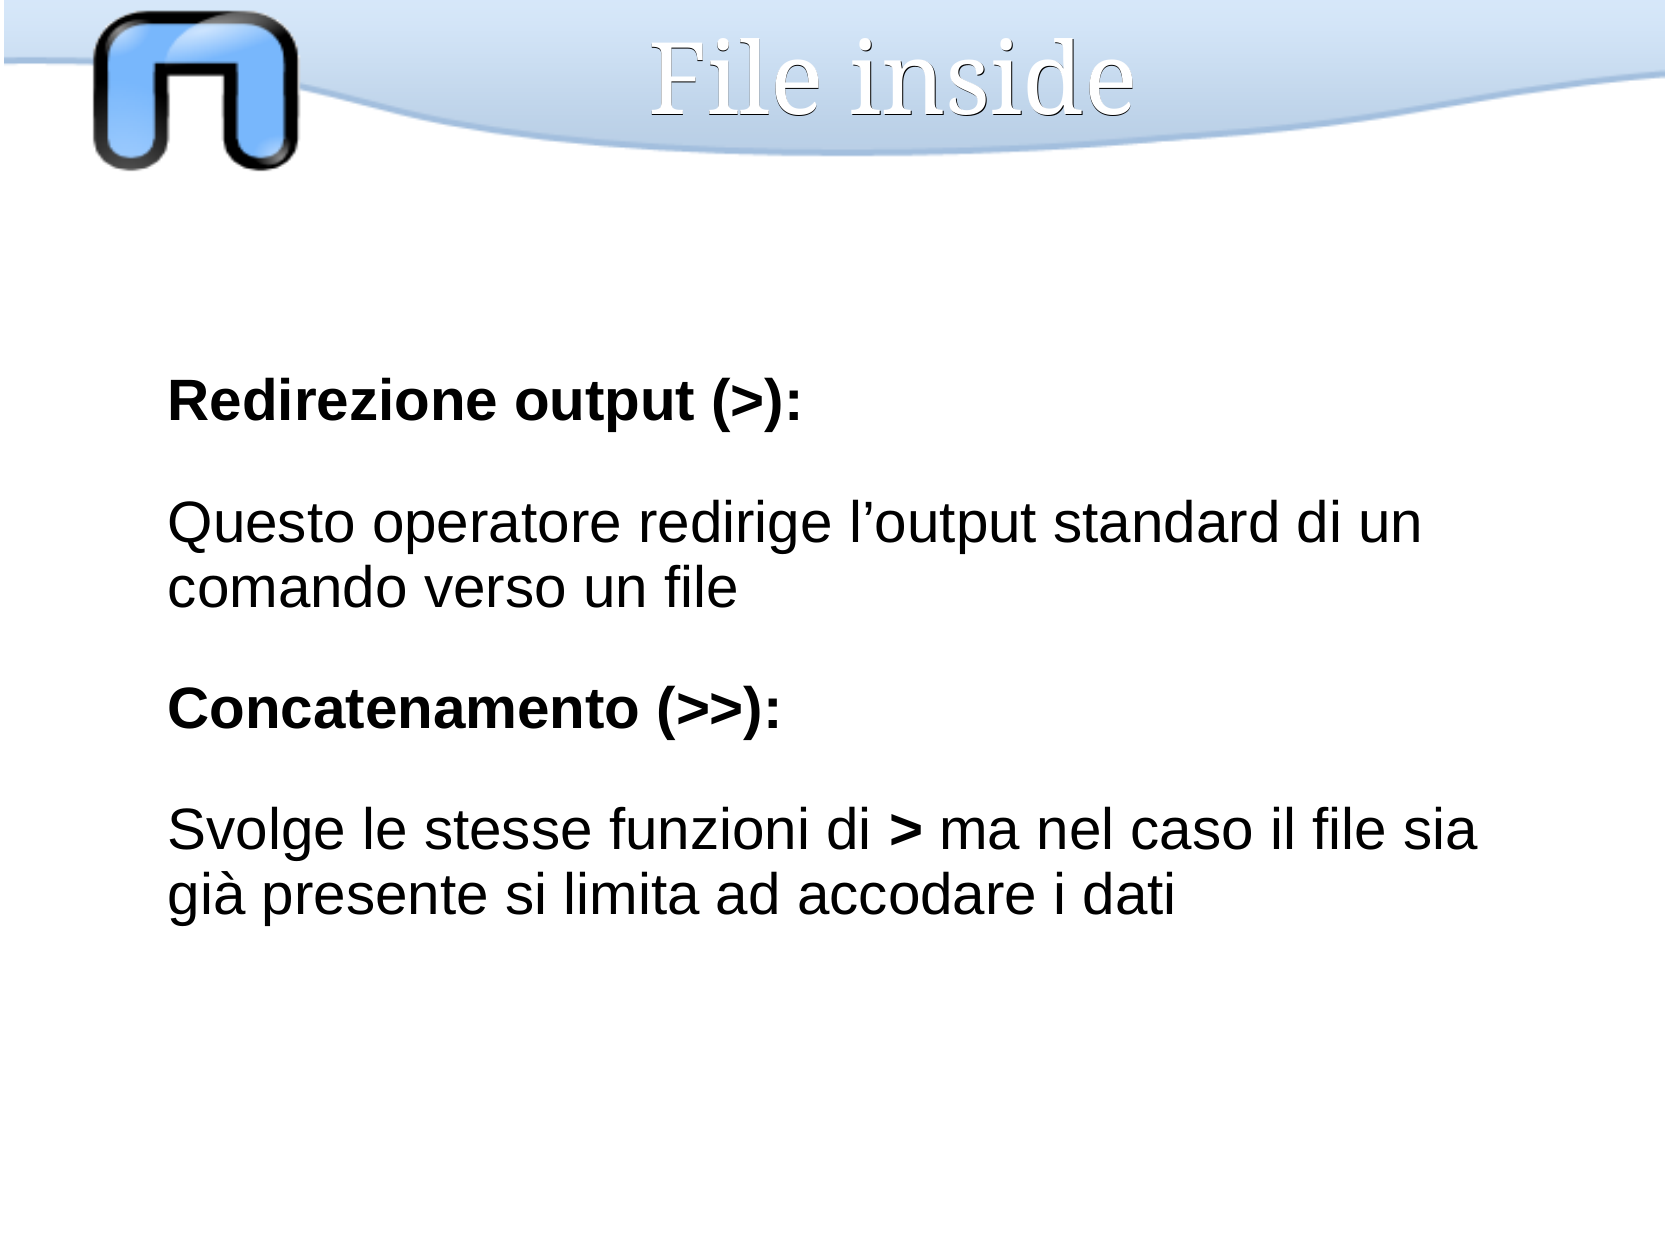

File inside
# Redirezione output (>):
Questo operatore redirige l’output standard di un comando verso un file
Concatenamento (>>):
Svolge le stesse funzioni di > ma nel caso il file sia già presente si limita ad accodare i dati